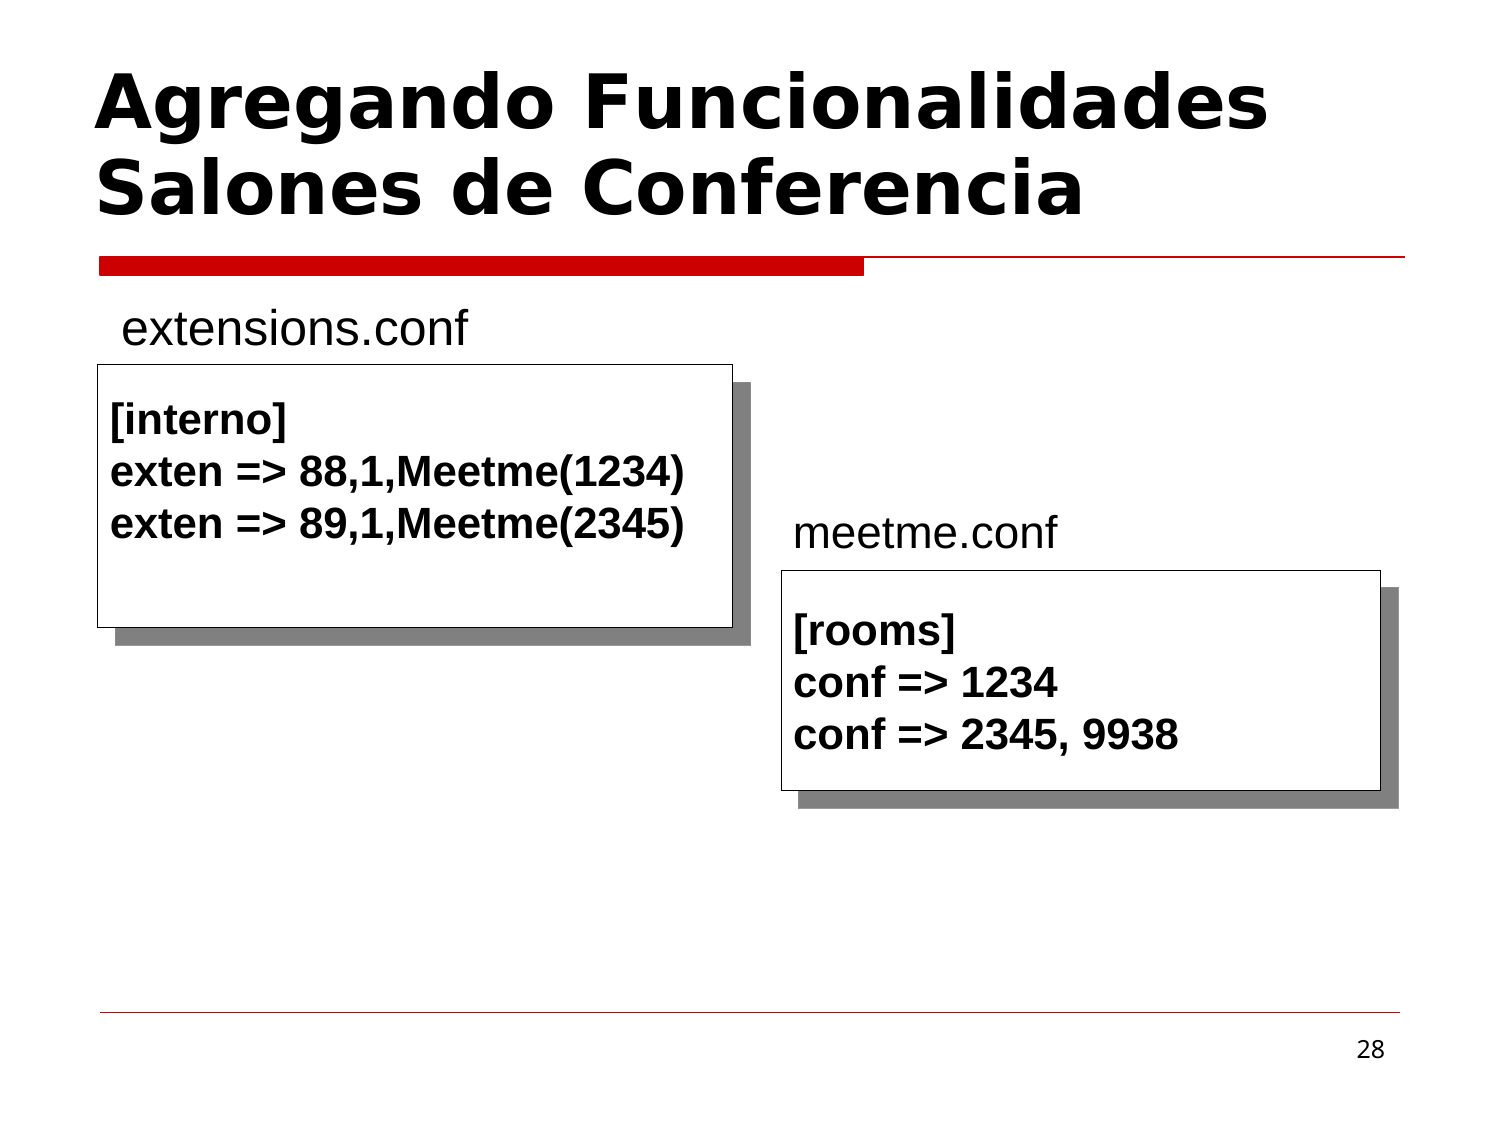

# Agregando Funcionalidades Salones de Conferencia
extensions.conf
[interno]
exten => 88,1,Meetme(1234)
exten => 89,1,Meetme(2345)
meetme.conf
[rooms]
conf => 1234
conf => 2345, 9938